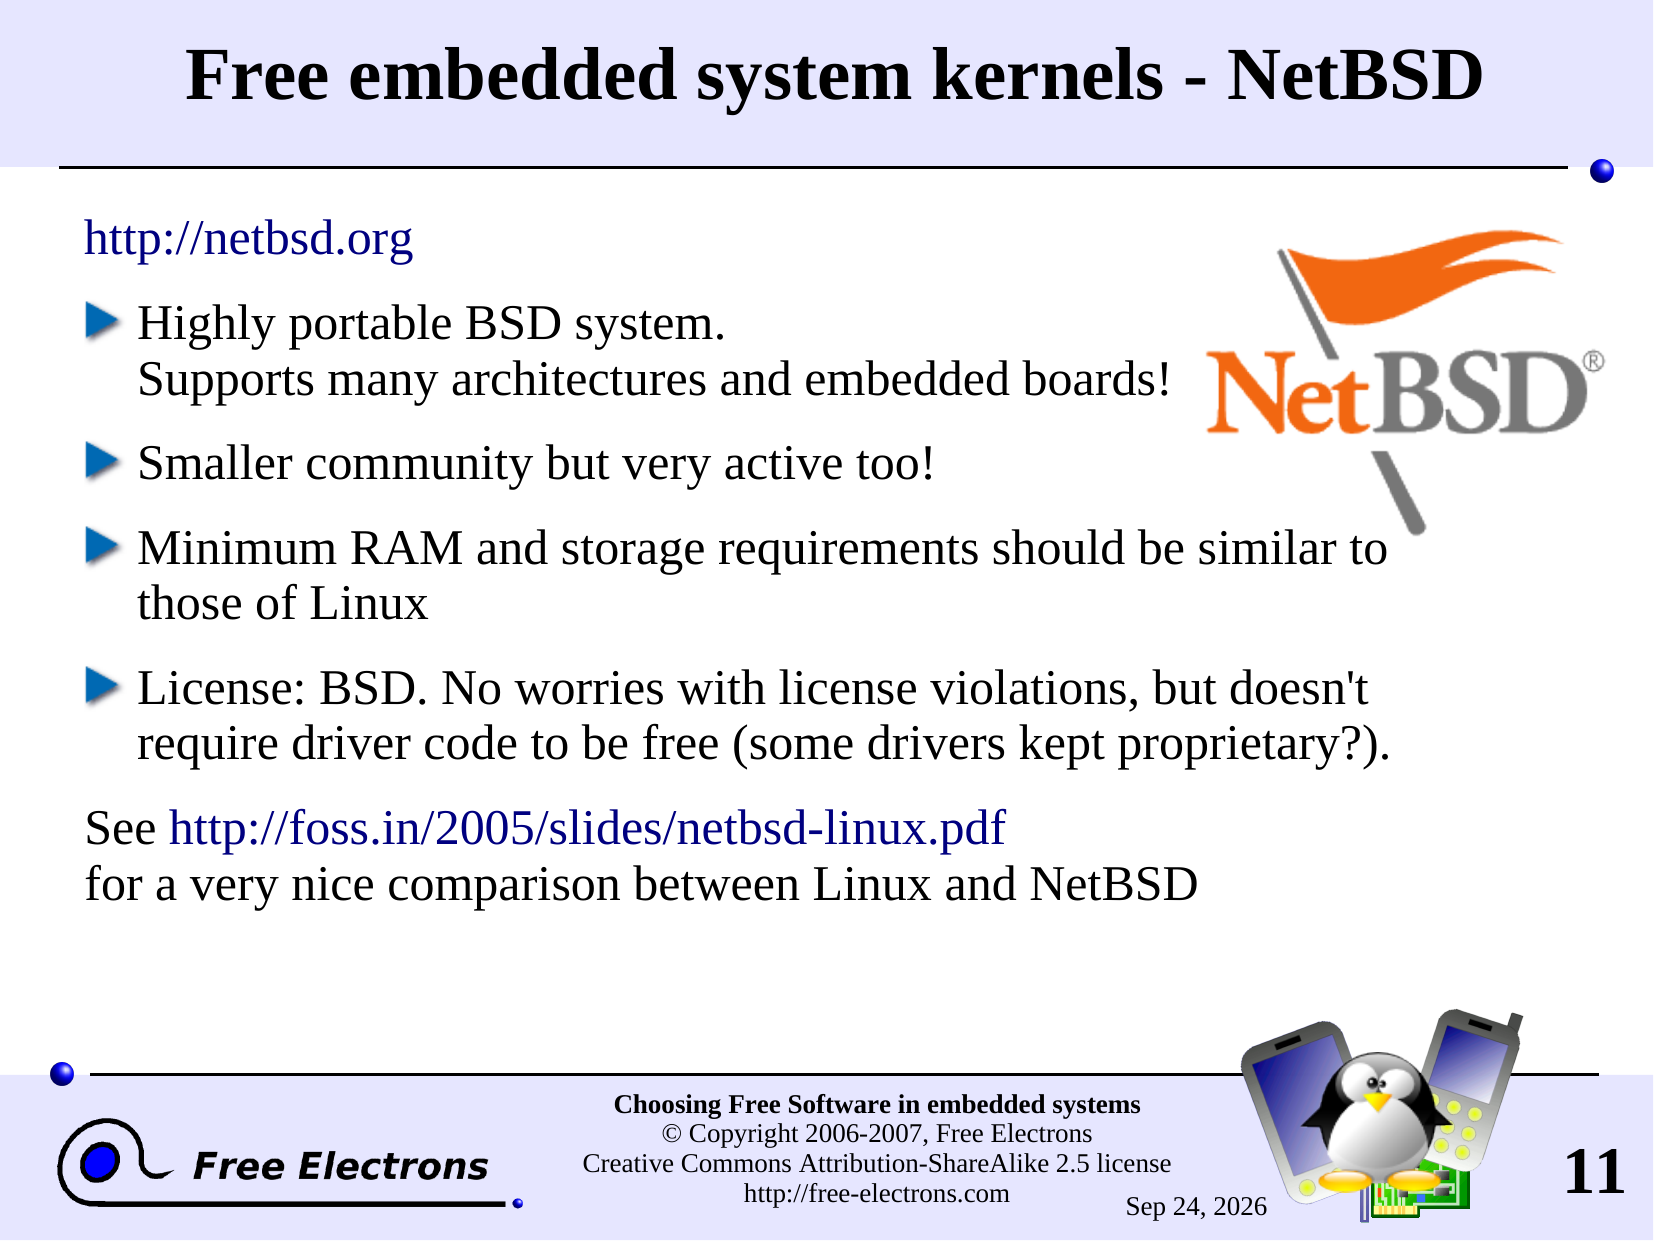

# Free embedded system kernels - NetBSD
http://netbsd.org
Highly portable BSD system.
Supports many architectures and embedded boards!
Smaller community but very active too!
Minimum RAM and storage requirements should be similar to those of Linux
License: BSD. No worries with license violations, but doesn't require driver code to be free (some drivers kept proprietary?).
See http://foss.in/2005/slides/netbsd-linux.pdf
for a very nice comparison between Linux and NetBSD